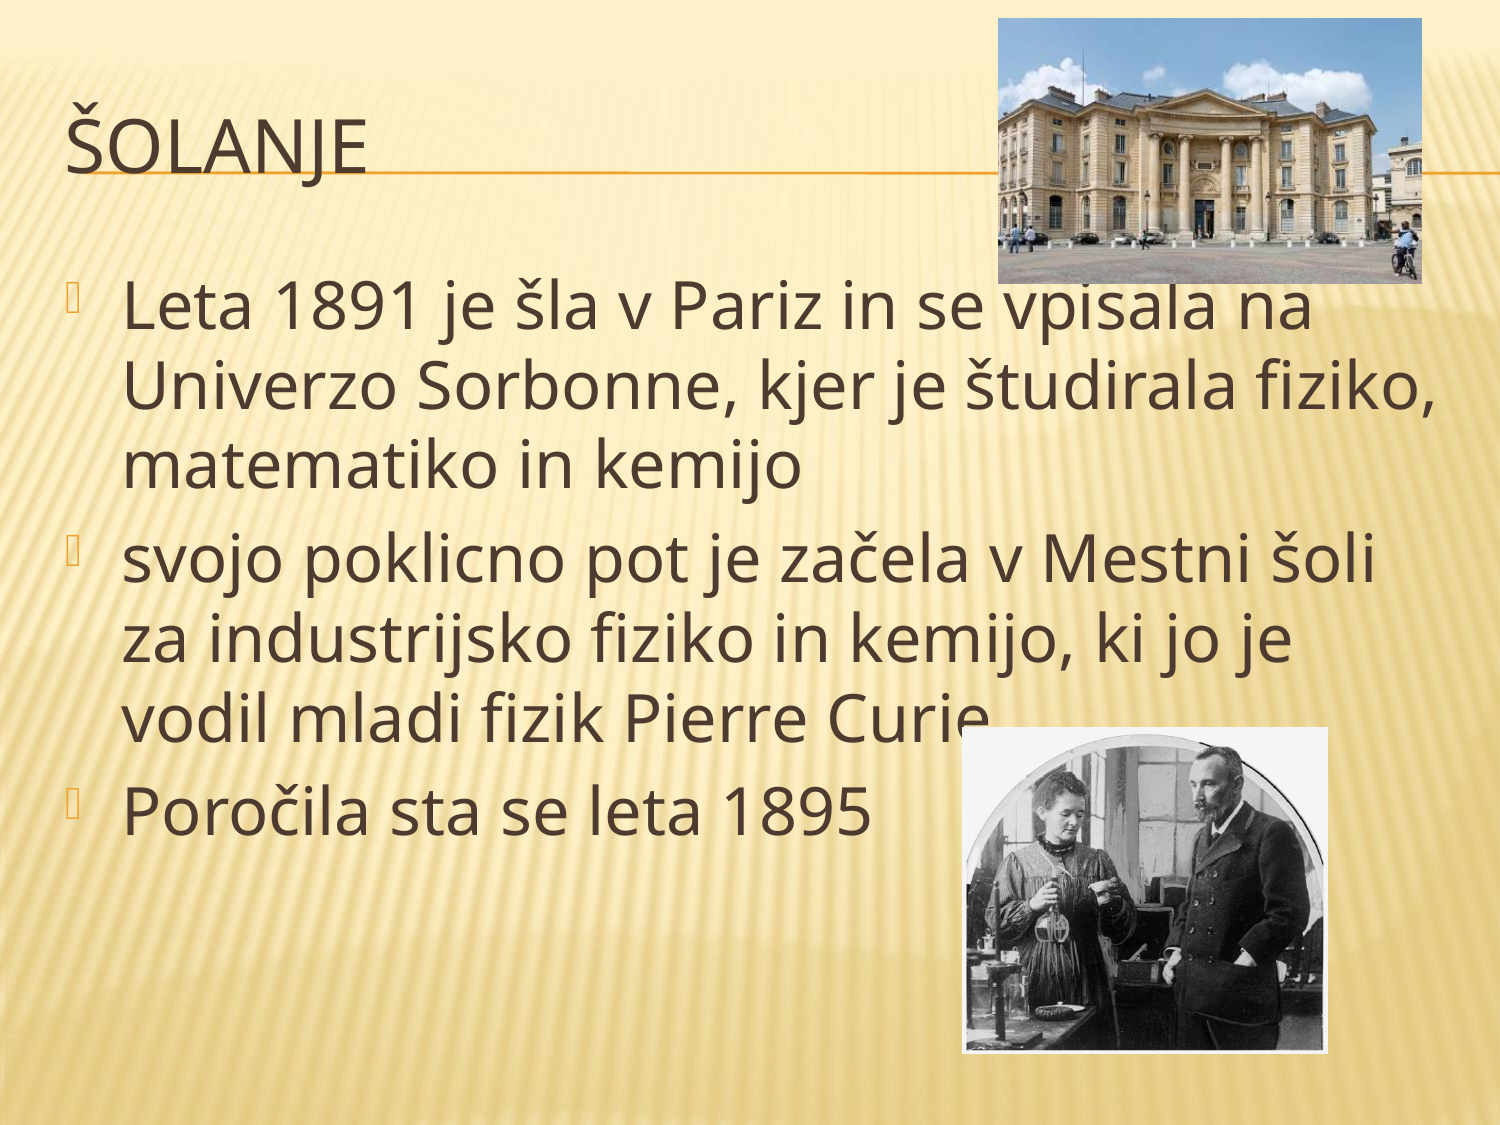

# ŠOLANJE
Leta 1891 je šla v Pariz in se vpisala na Univerzo Sorbonne, kjer je študirala fiziko, matematiko in kemijo
svojo poklicno pot je začela v Mestni šoli za industrijsko fiziko in kemijo, ki jo je vodil mladi fizik Pierre Curie.
Poročila sta se leta 1895